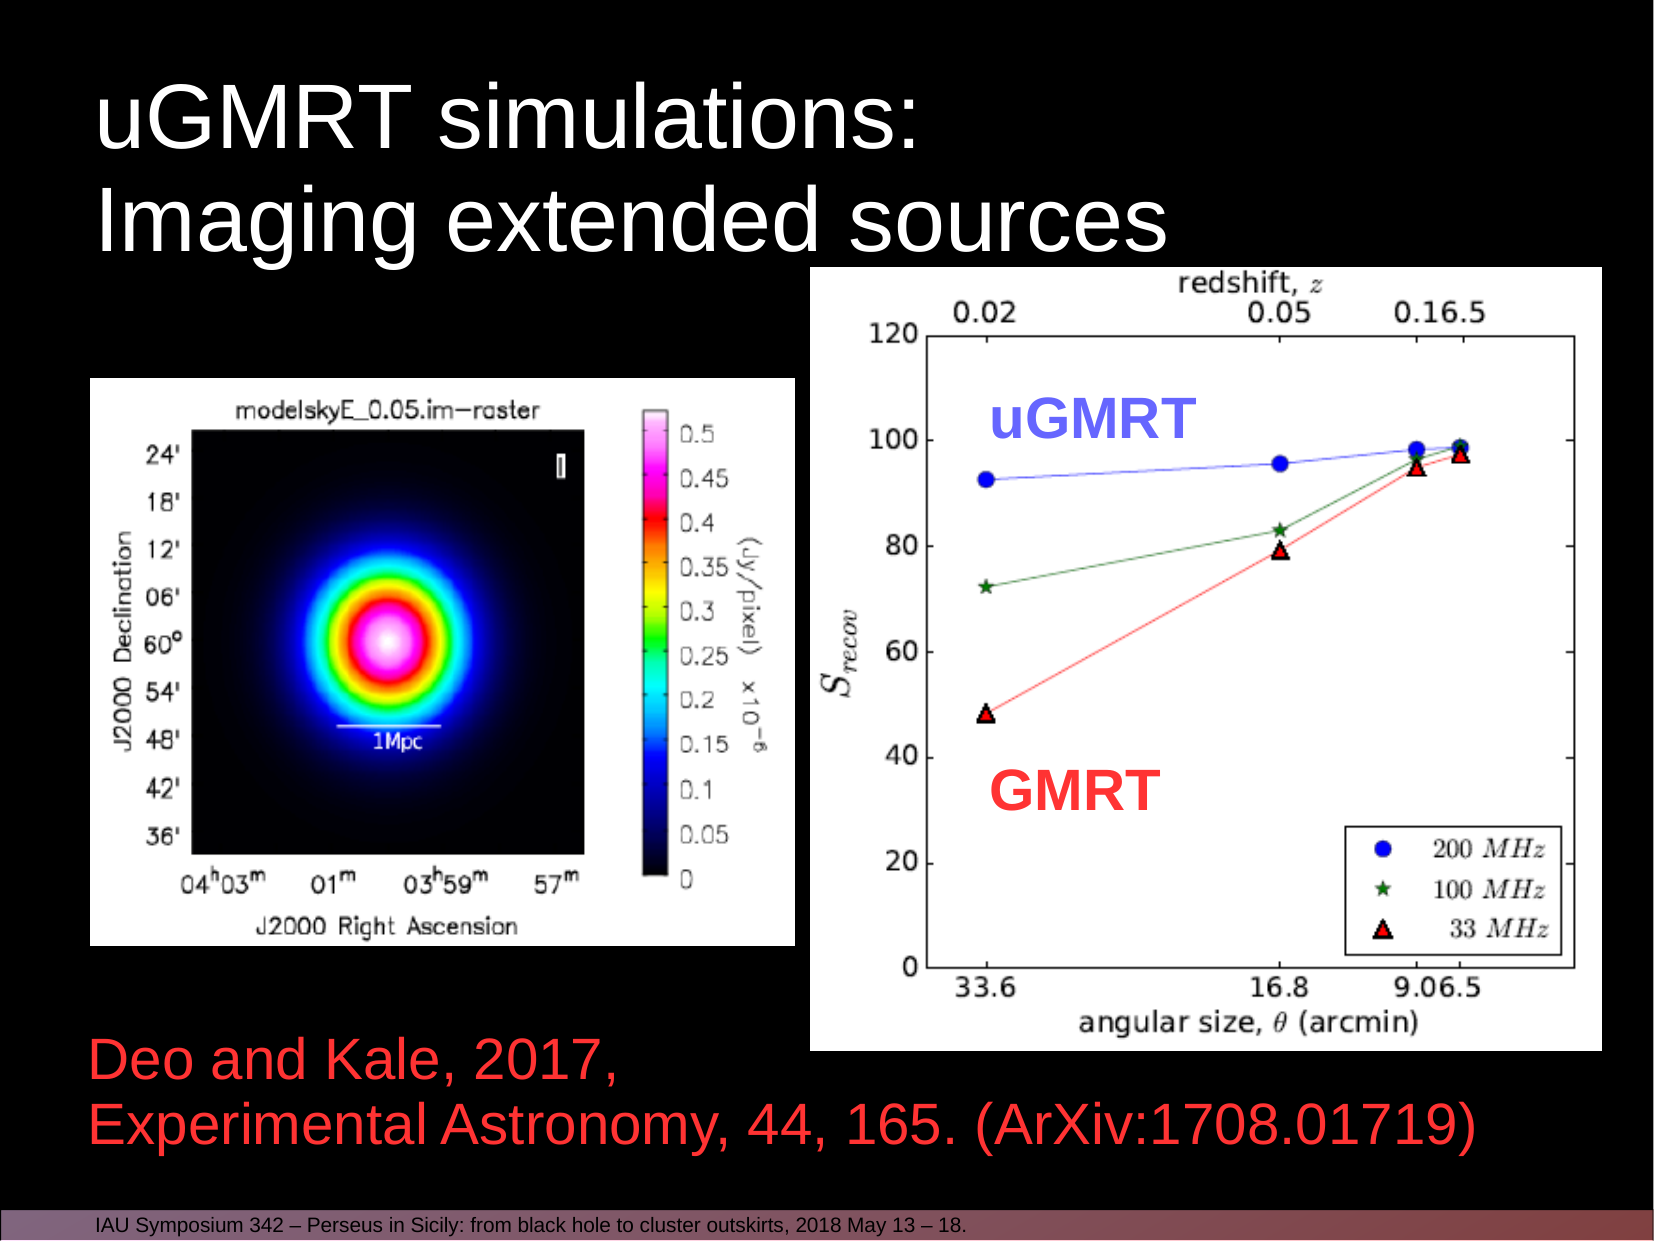

# uGMRT simulations: Imaging extended sources
uGMRT
GMRT
Deo and Kale, 2017,
Experimental Astronomy, 44, 165. (ArXiv:1708.01719)